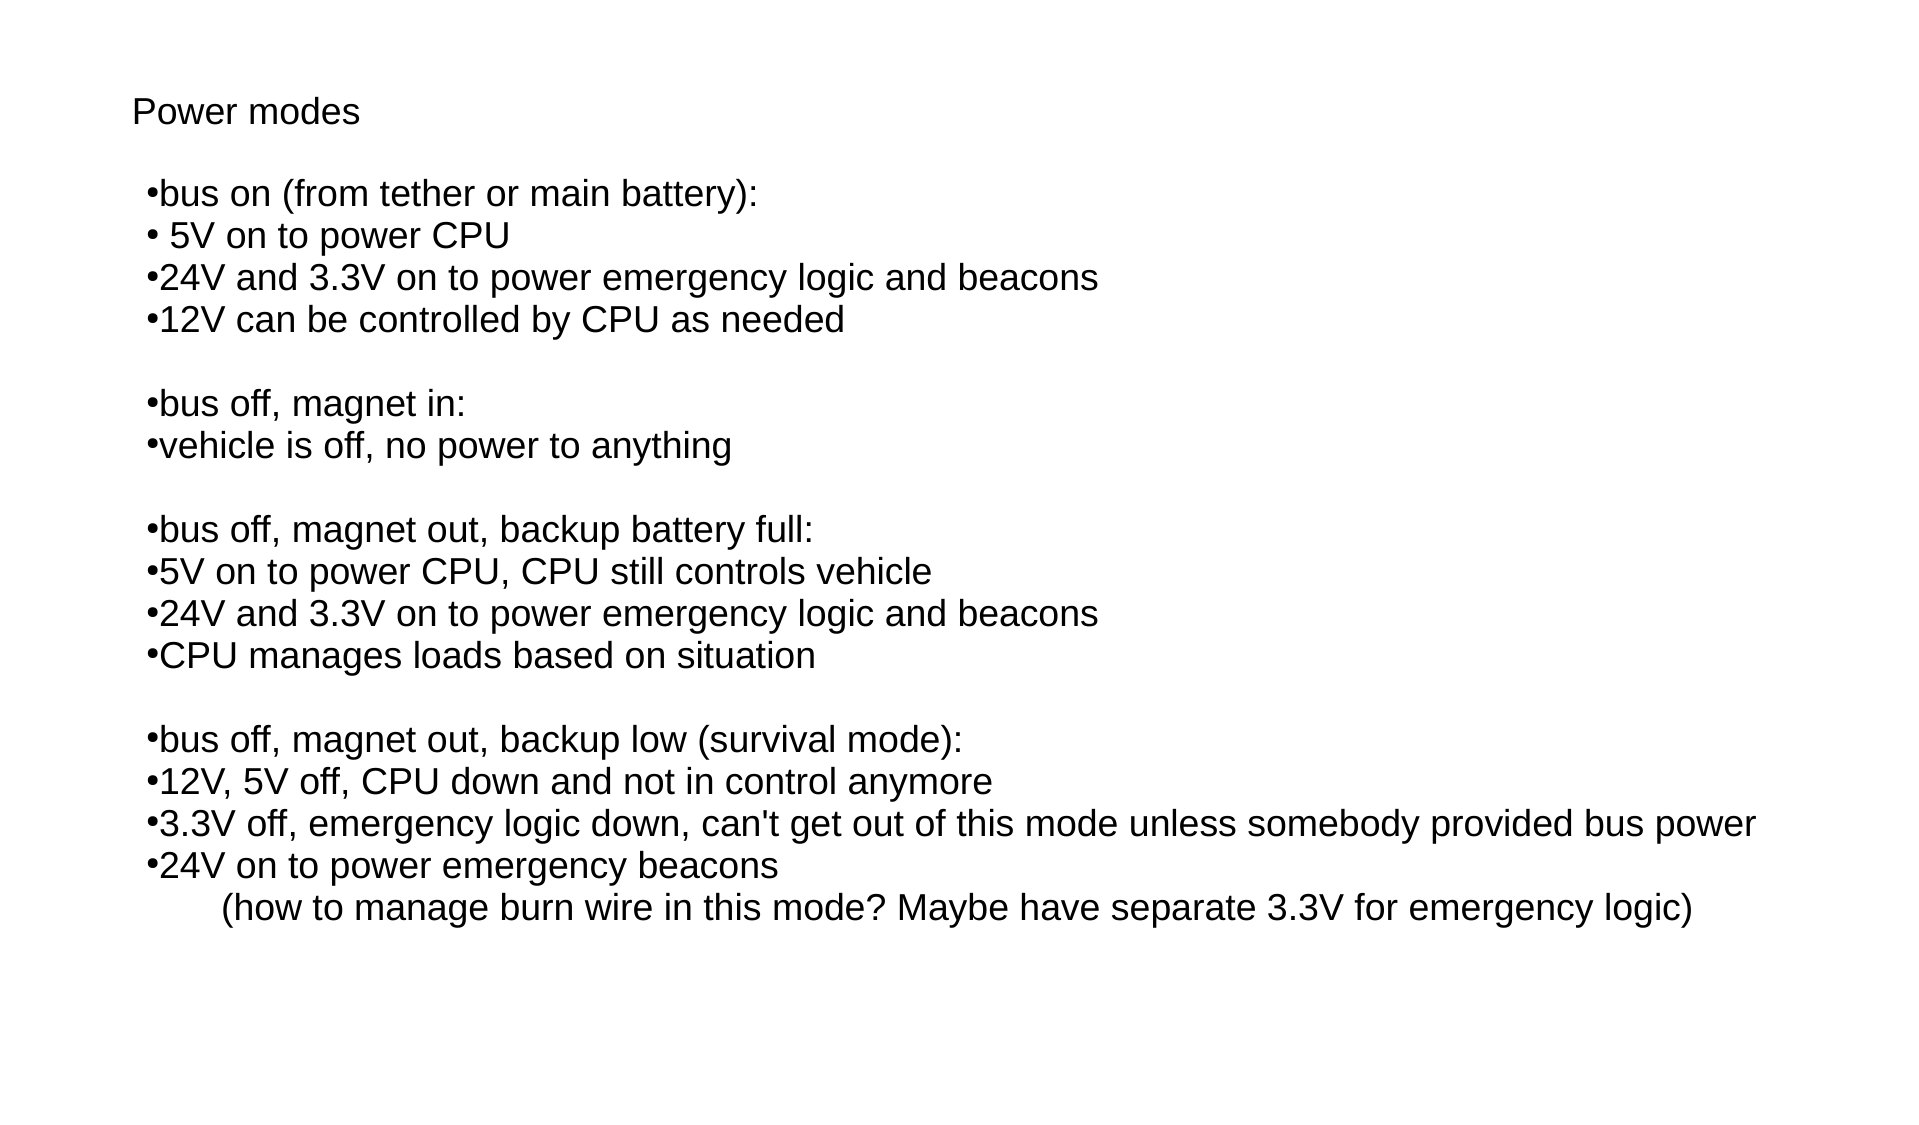

# Power modes
bus on (from tether or main battery):
 5V on to power CPU
24V and 3.3V on to power emergency logic and beacons
12V can be controlled by CPU as needed
bus off, magnet in:
vehicle is off, no power to anything
bus off, magnet out, backup battery full:
5V on to power CPU, CPU still controls vehicle
24V and 3.3V on to power emergency logic and beacons
CPU manages loads based on situation
bus off, magnet out, backup low (survival mode):
12V, 5V off, CPU down and not in control anymore
3.3V off, emergency logic down, can't get out of this mode unless somebody provided bus power
24V on to power emergency beacons
	(how to manage burn wire in this mode? Maybe have separate 3.3V for emergency logic)